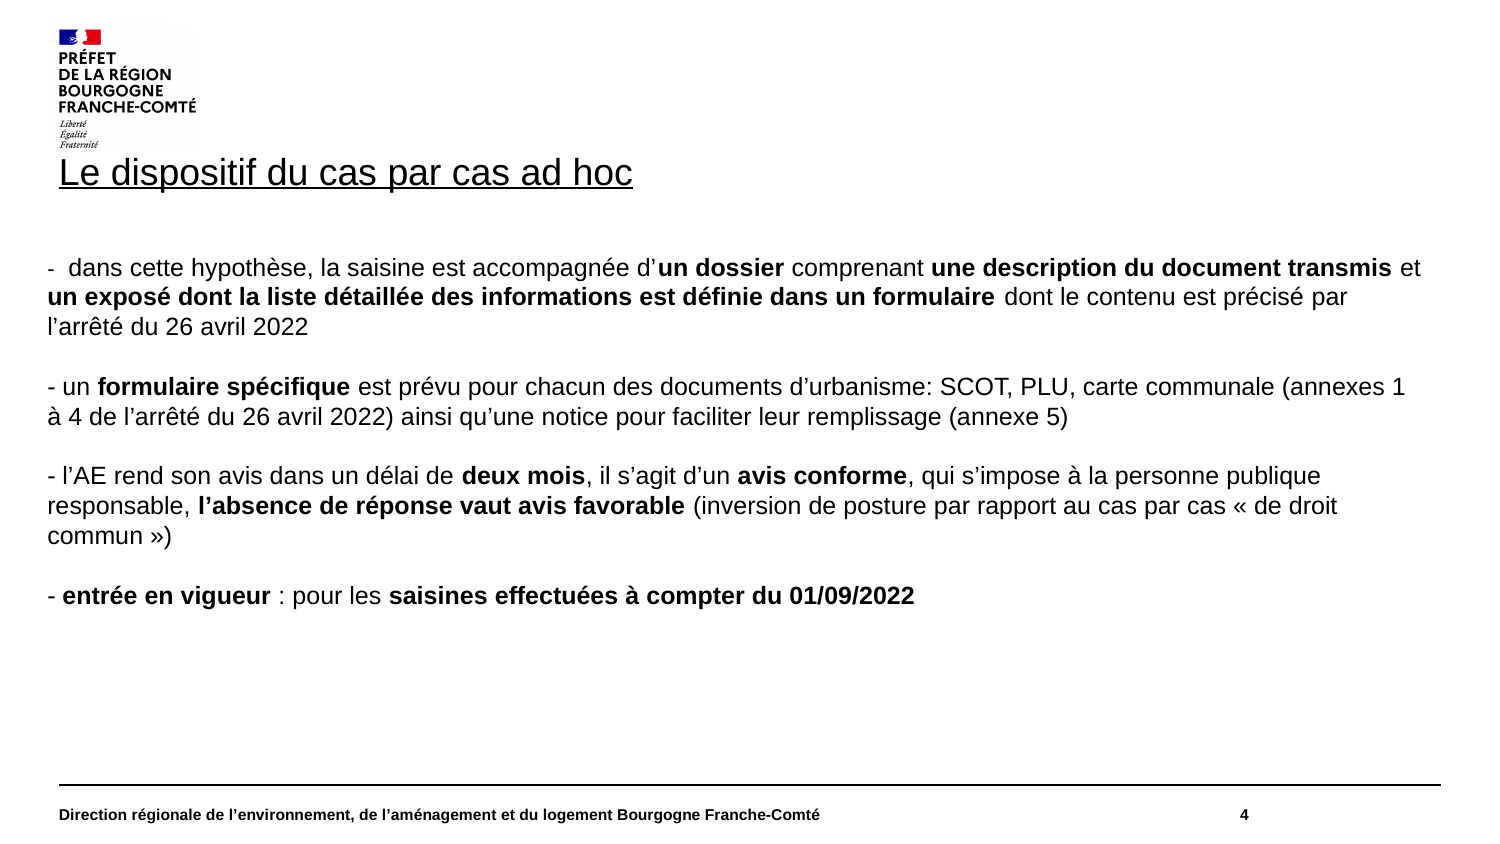

# Le dispositif du cas par cas ad hoc
- dans cette hypothèse, la saisine est accompagnée d’un dossier comprenant une description du document transmis et un exposé dont la liste détaillée des informations est définie dans un formulaire dont le contenu est précisé par l’arrêté du 26 avril 2022
- un formulaire spécifique est prévu pour chacun des documents d’urbanisme: SCOT, PLU, carte communale (annexes 1 à 4 de l’arrêté du 26 avril 2022) ainsi qu’une notice pour faciliter leur remplissage (annexe 5)
- l’AE rend son avis dans un délai de deux mois, il s’agit d’un avis conforme, qui s’impose à la personne publique responsable, l’absence de réponse vaut avis favorable (inversion de posture par rapport au cas par cas « de droit commun »)
- entrée en vigueur : pour les saisines effectuées à compter du 01/09/2022
Direction régionale de l’environnement, de l’aménagement et du logement Auvergne-Rhône-Alpes
4